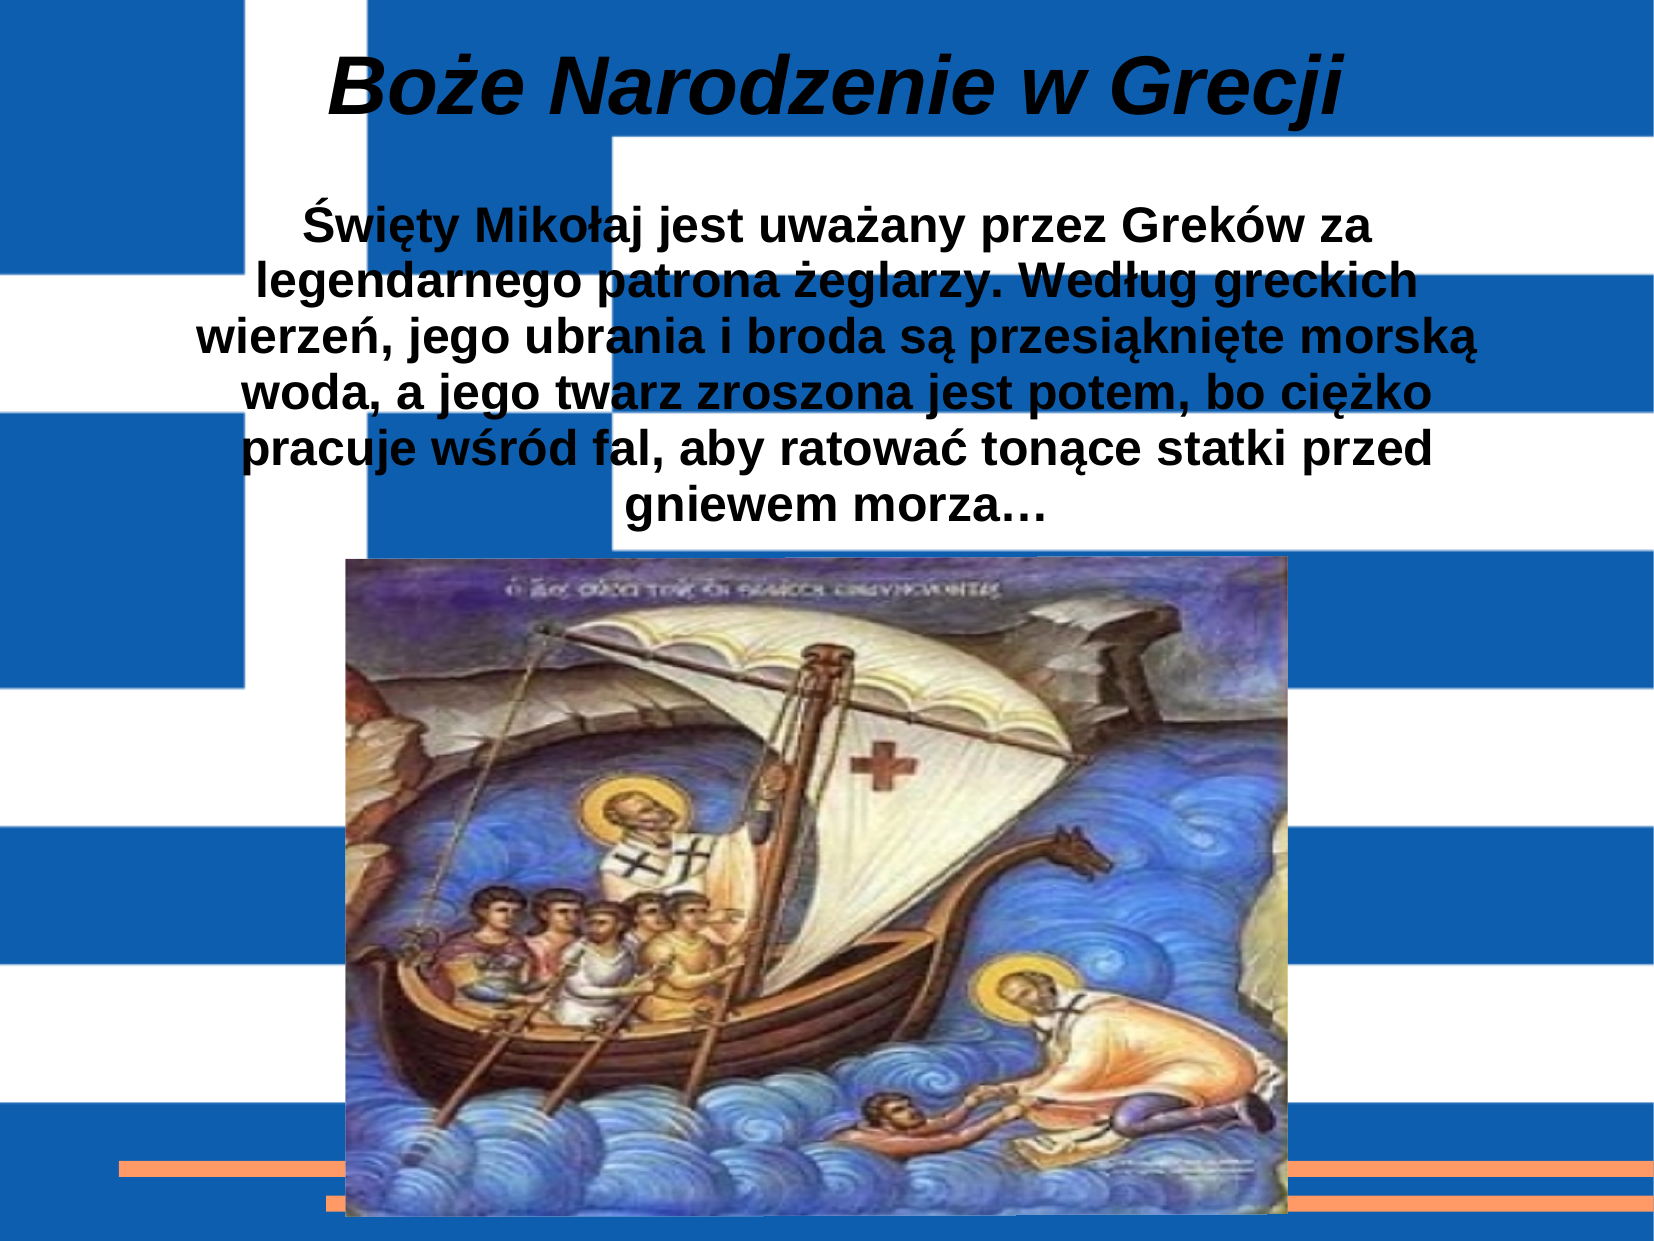

# Boże Narodzenie w Grecji
Święty Mikołaj jest uważany przez Greków za legendarnego patrona żeglarzy. Według greckich wierzeń, jego ubrania i broda są przesiąknięte morską woda, a jego twarz zroszona jest potem, bo ciężko pracuje wśród fal, aby ratować tonące statki przed gniewem morza…